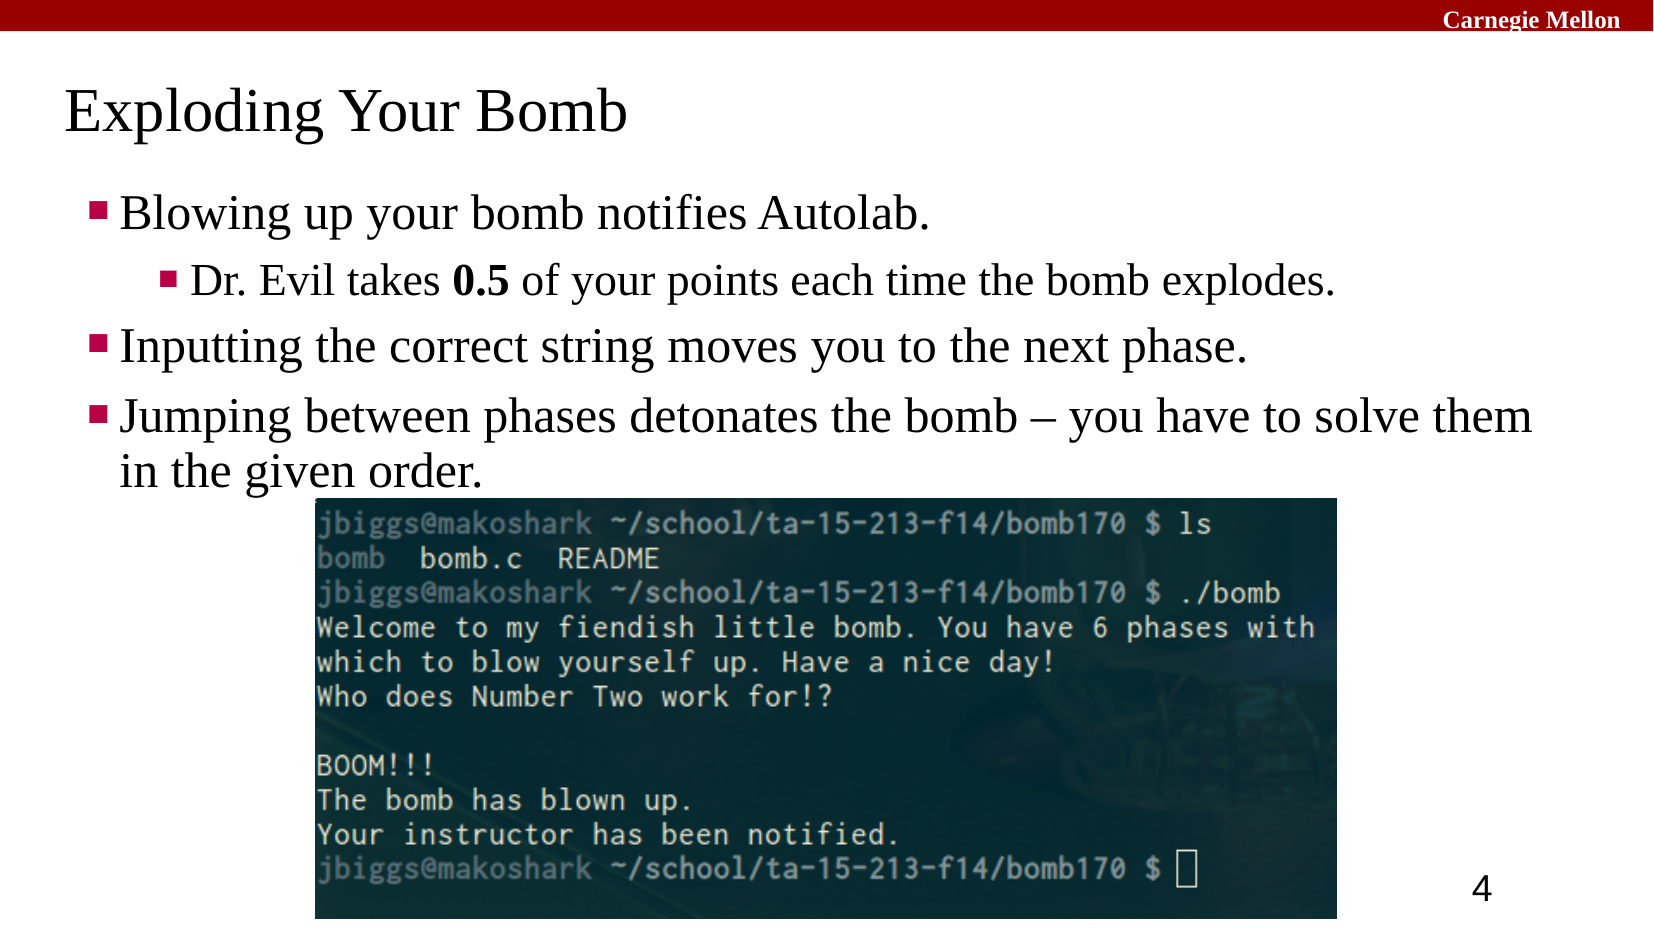

# Exploding Your Bomb
Blowing up your bomb notifies Autolab.
Dr. Evil takes 0.5 of your points each time the bomb explodes.
Inputting the correct string moves you to the next phase.
Jumping between phases detonates the bomb – you have to solve them in the given order.